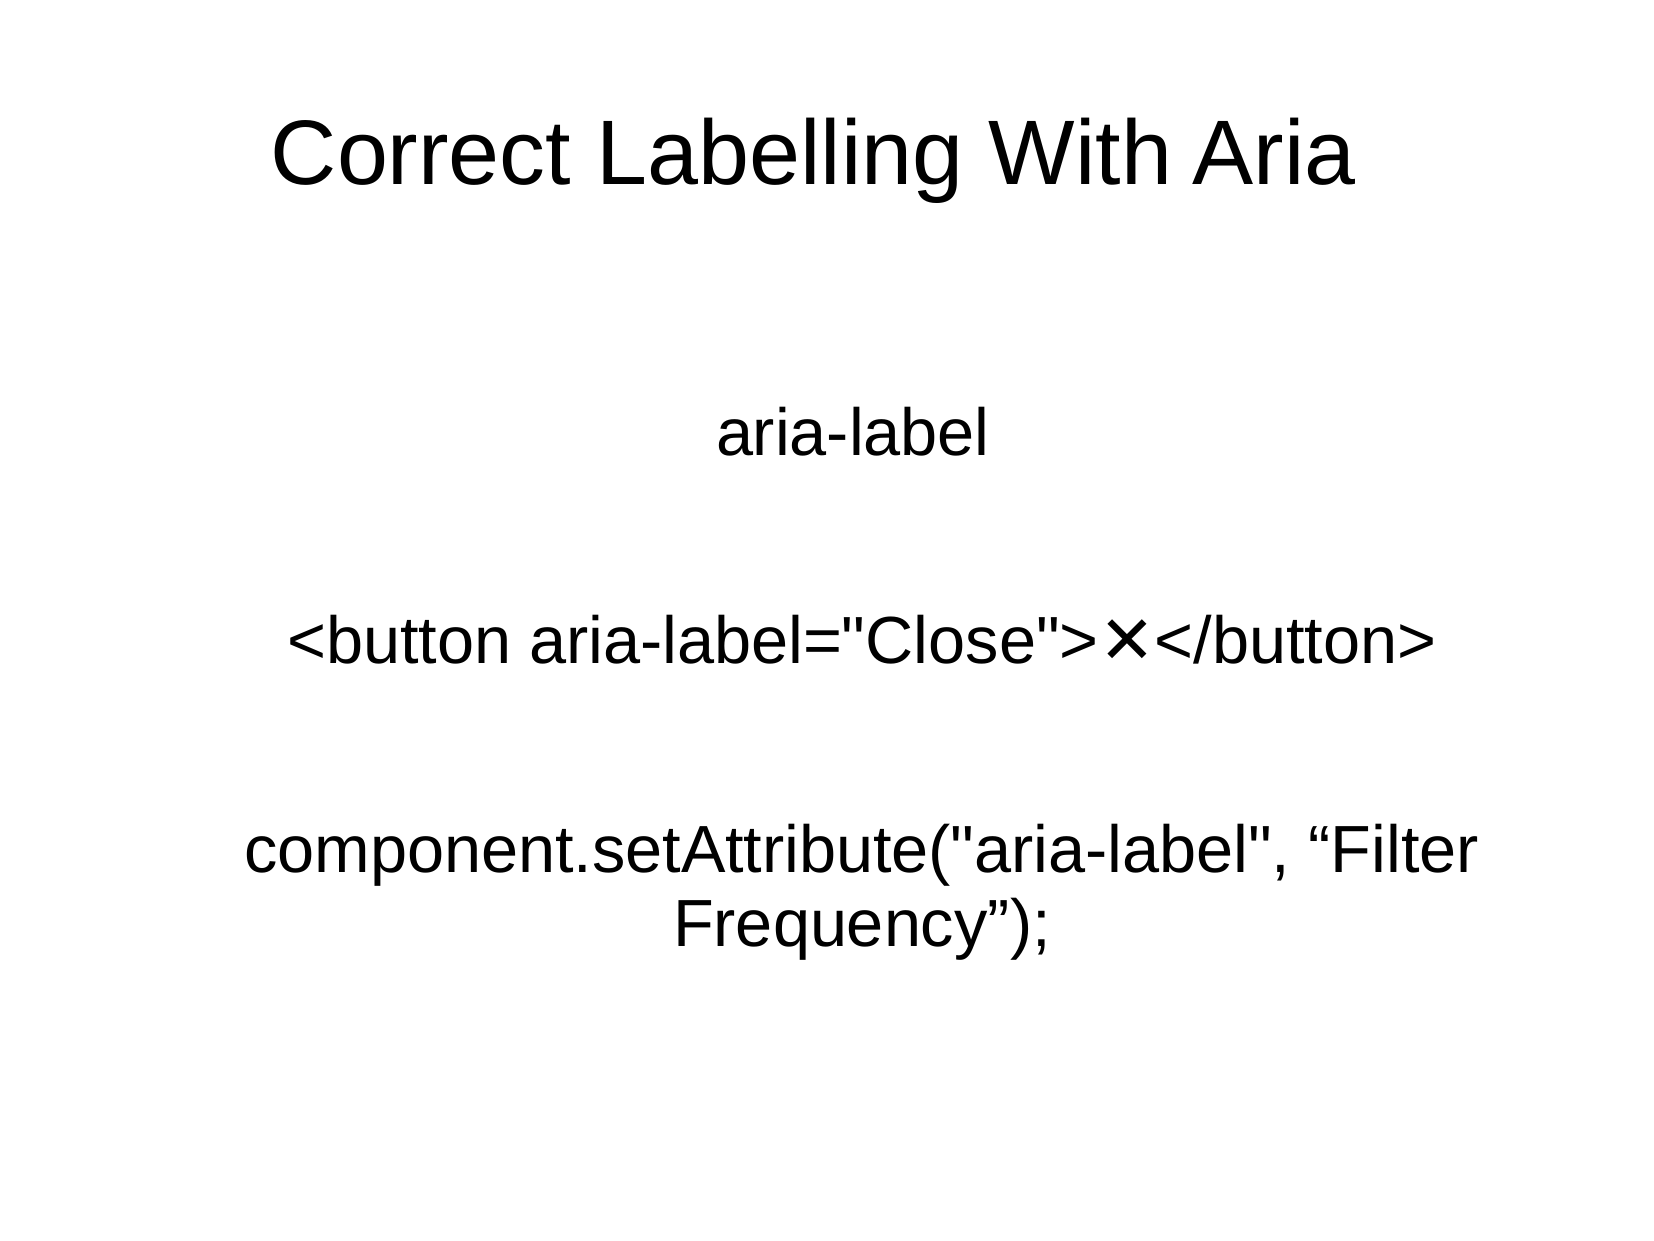

# Correct Labelling With Aria
aria-label
<button aria-label="Close">✕</button>
component.setAttribute("aria-label", “Filter Frequency”);